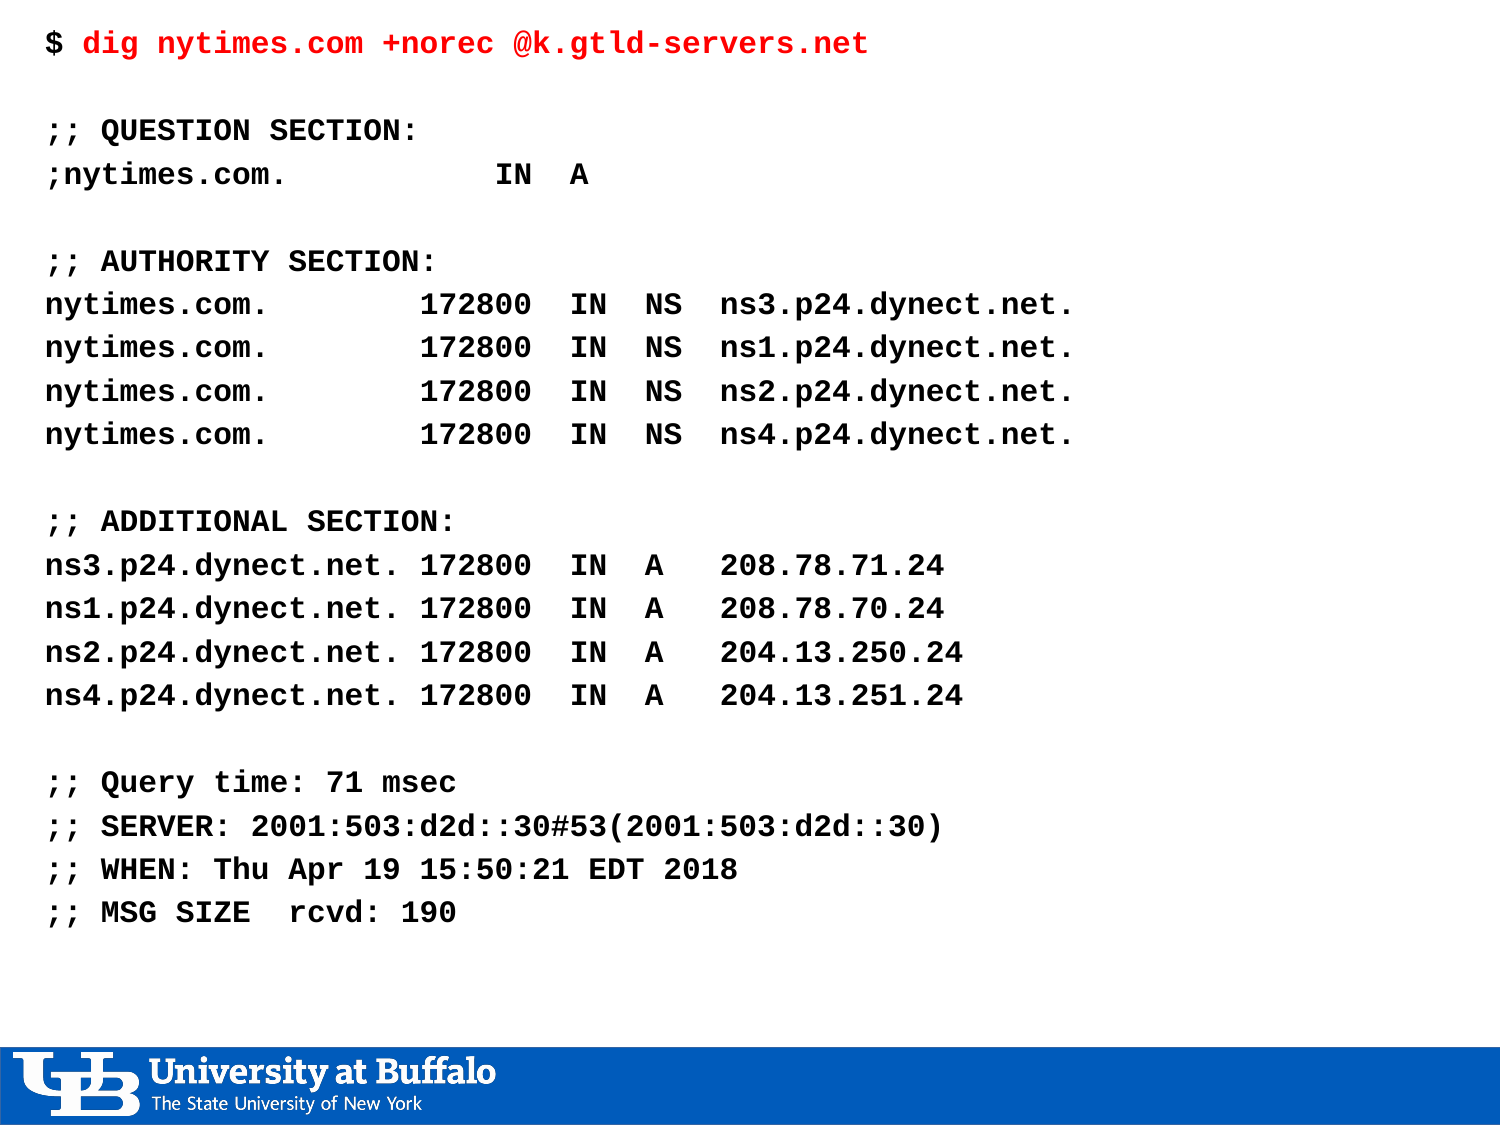

$ dig nytimes.com +norec @k.gtld-servers.net
;; QUESTION SECTION:
;nytimes.com.			IN	A
;; AUTHORITY SECTION:
nytimes.com.		172800	IN	NS	ns3.p24.dynect.net.
nytimes.com.		172800	IN	NS	ns1.p24.dynect.net.
nytimes.com.		172800	IN	NS	ns2.p24.dynect.net.
nytimes.com.		172800	IN	NS	ns4.p24.dynect.net.
;; ADDITIONAL SECTION:
ns3.p24.dynect.net.	172800	IN	A	208.78.71.24
ns1.p24.dynect.net.	172800	IN	A	208.78.70.24
ns2.p24.dynect.net.	172800	IN	A	204.13.250.24
ns4.p24.dynect.net.	172800	IN	A	204.13.251.24
;; Query time: 71 msec
;; SERVER: 2001:503:d2d::30#53(2001:503:d2d::30)
;; WHEN: Thu Apr 19 15:50:21 EDT 2018
;; MSG SIZE rcvd: 190